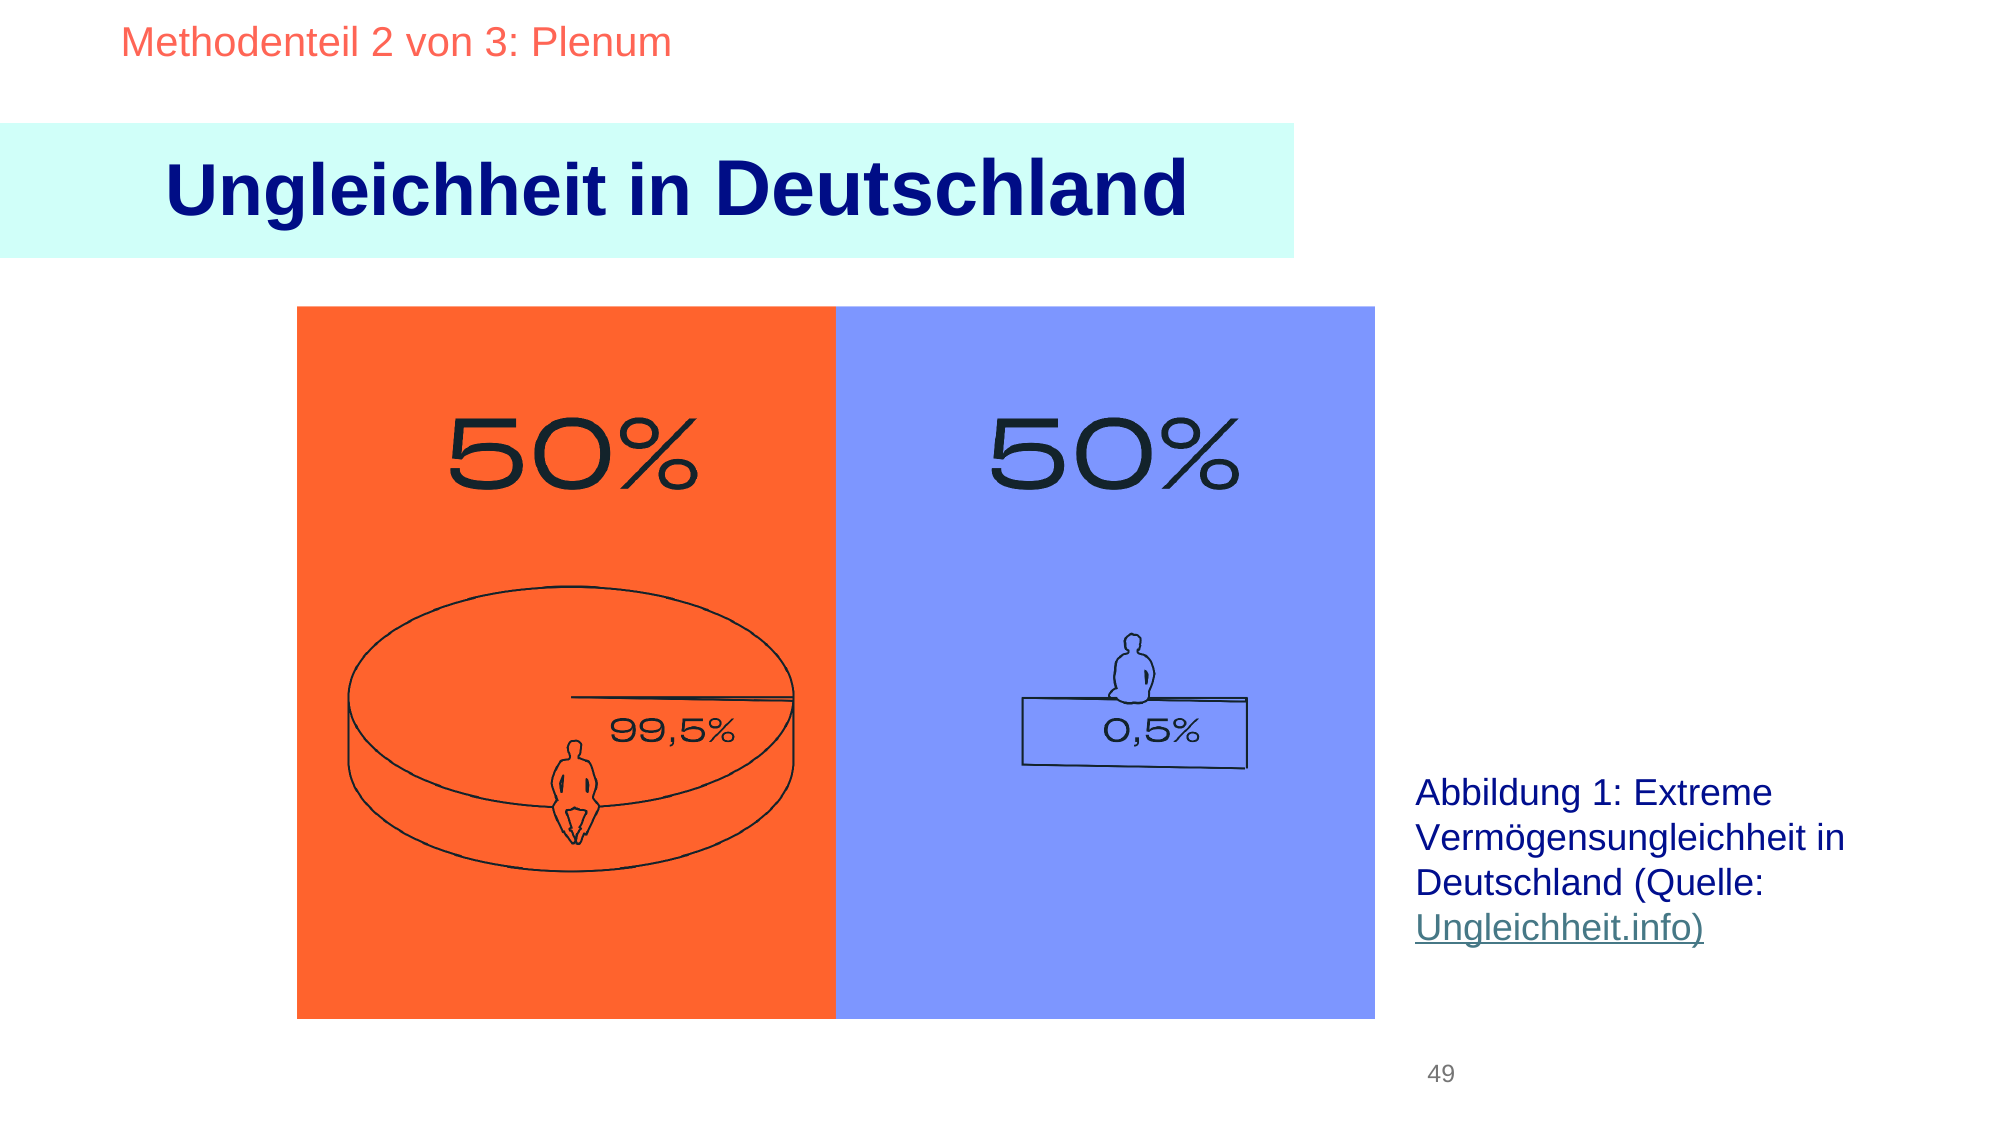

Methodenteil 2 von 3: Plenum
Ungleichheit in Deutschland
# Abbildung 1: Extreme Vermögensungleichheit in Deutschland (Quelle: Ungleichheit.info)